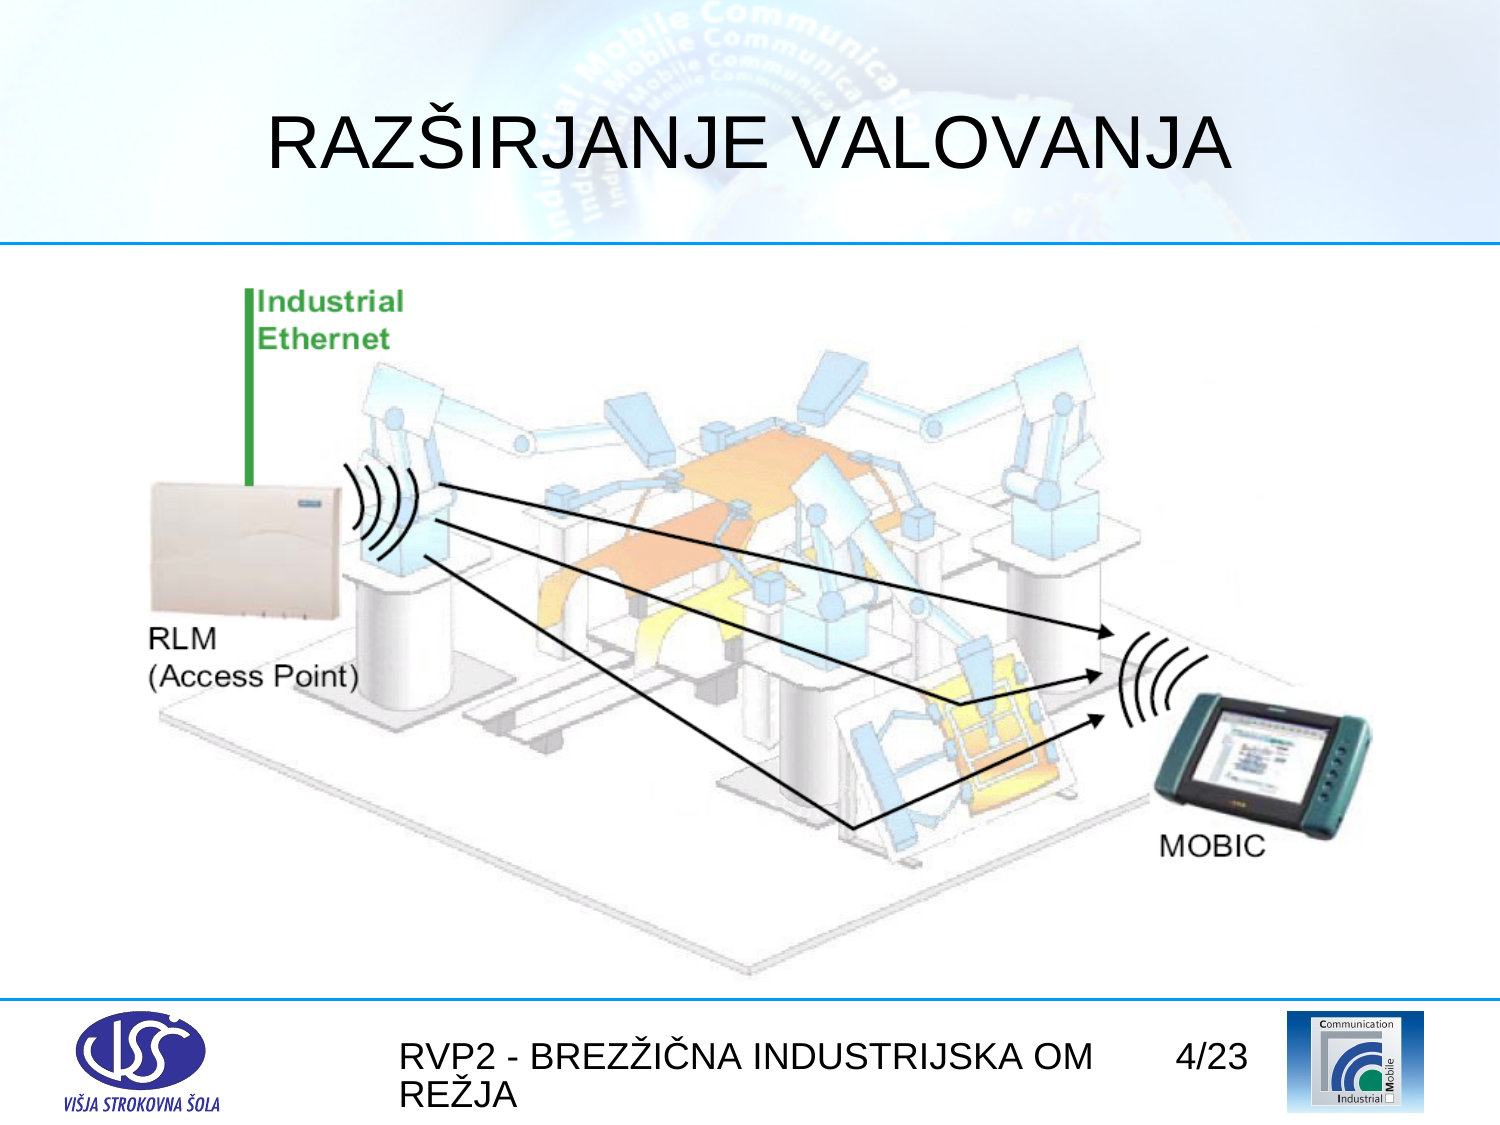

# RAZŠIRJANJE VALOVANJA
RVP2 - BREZŽIČNA INDUSTRIJSKA OMREŽJA
4